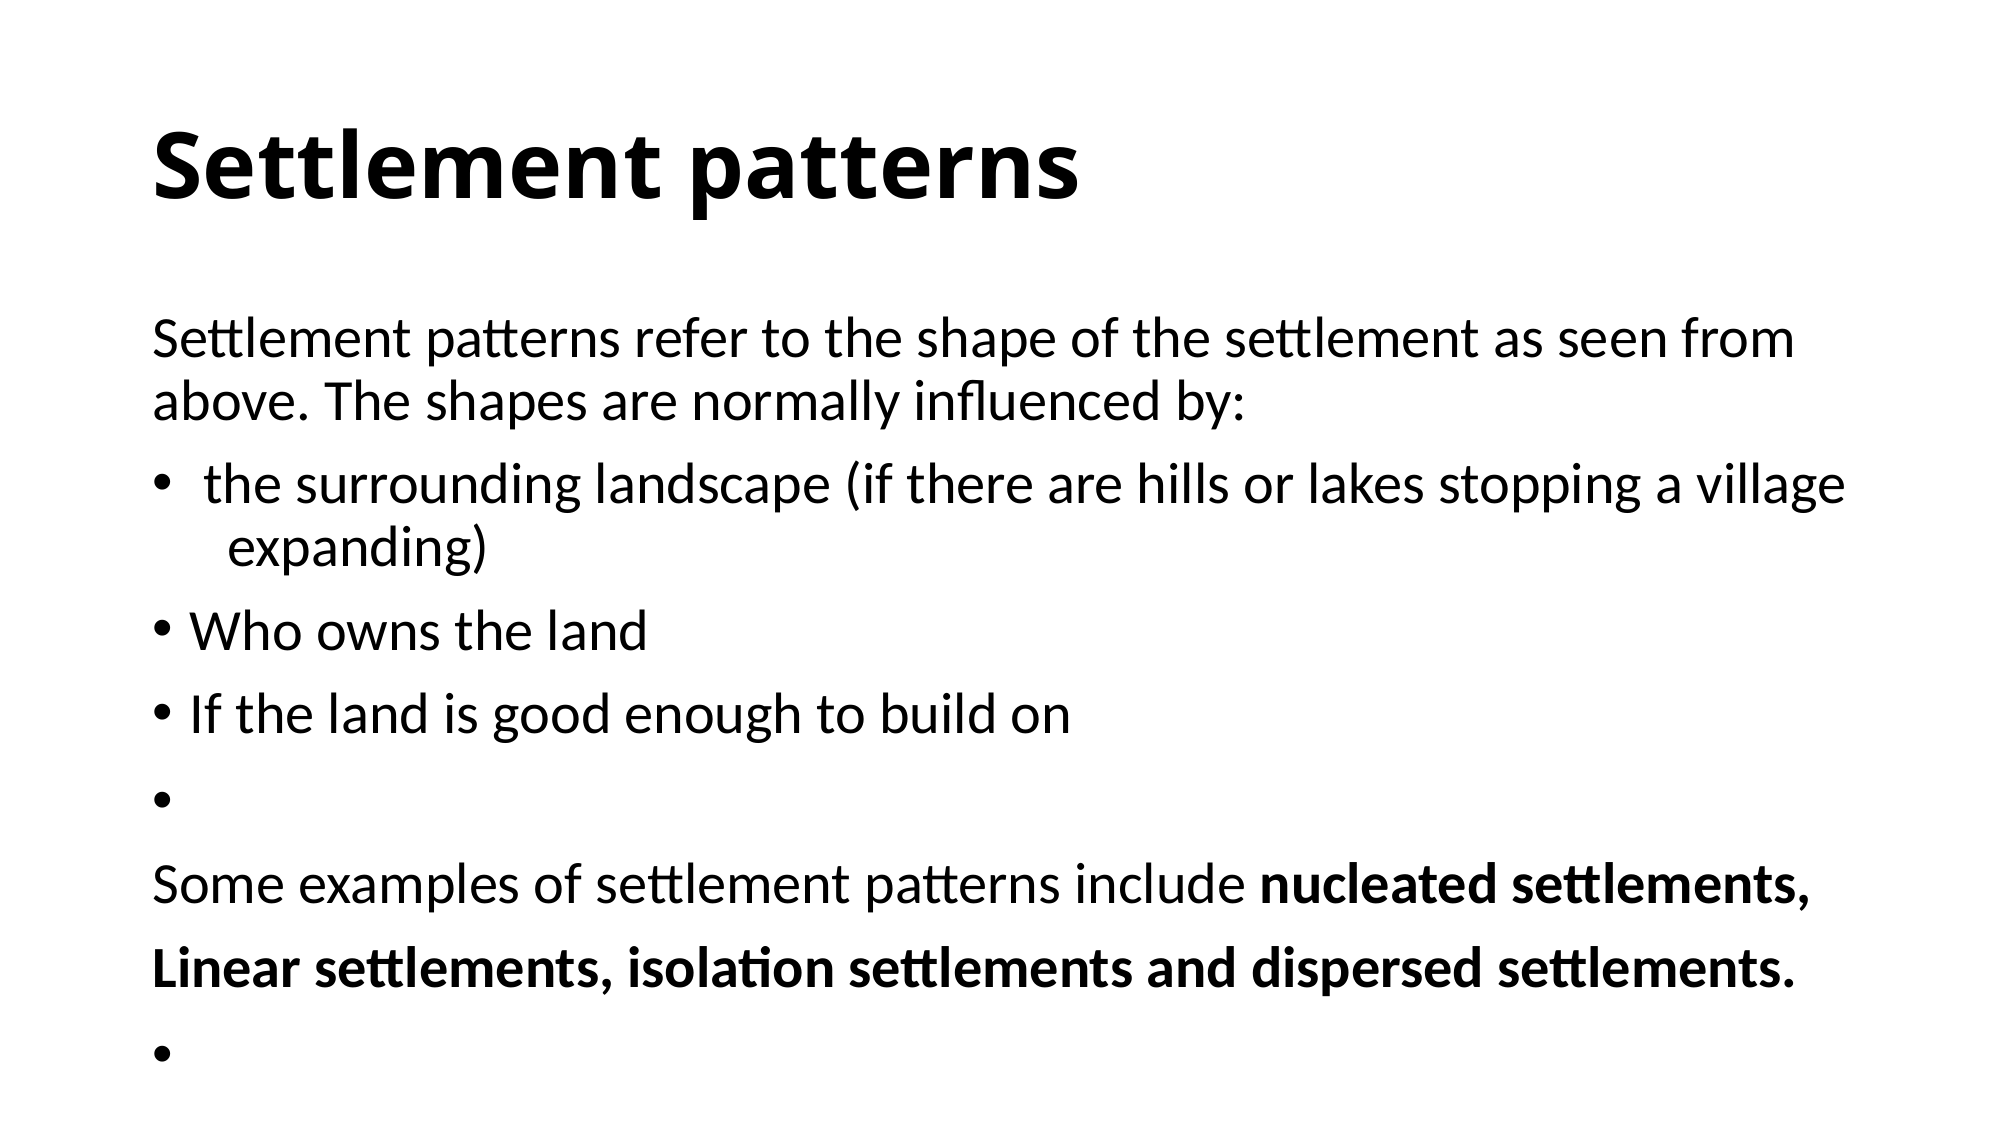

# Settlement patterns
Settlement patterns refer to the shape of the settlement as seen from above. The shapes are normally influenced by:
 the surrounding landscape (if there are hills or lakes stopping a village expanding)
Who owns the land
If the land is good enough to build on
Some examples of settlement patterns include nucleated settlements,
Linear settlements, isolation settlements and dispersed settlements.